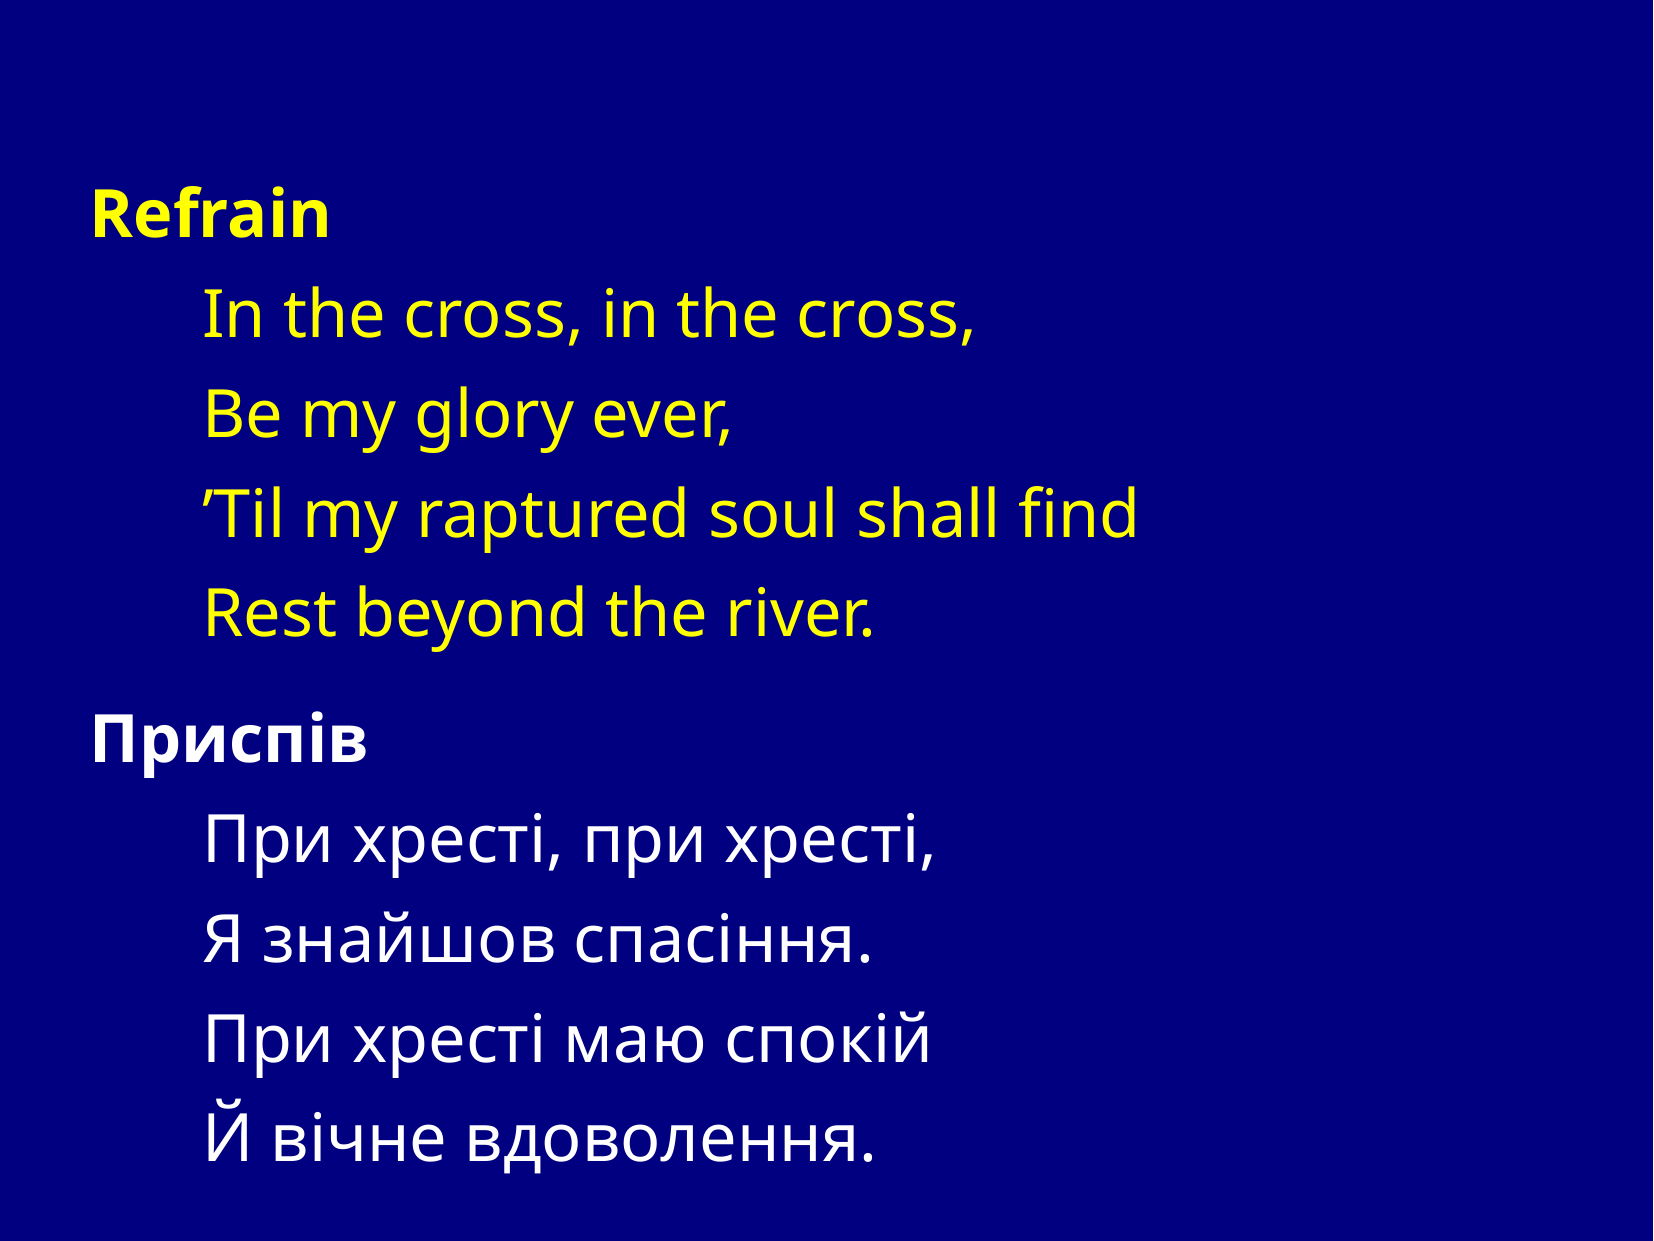

Refrain
	In the cross, in the cross,
	Be my glory ever,
	’Til my raptured soul shall find
	Rest beyond the river.
Приспів
	При хресті, при хресті,
	Я знайшов спасіння.
	При хресті маю спокій
	Й вічне вдоволення.